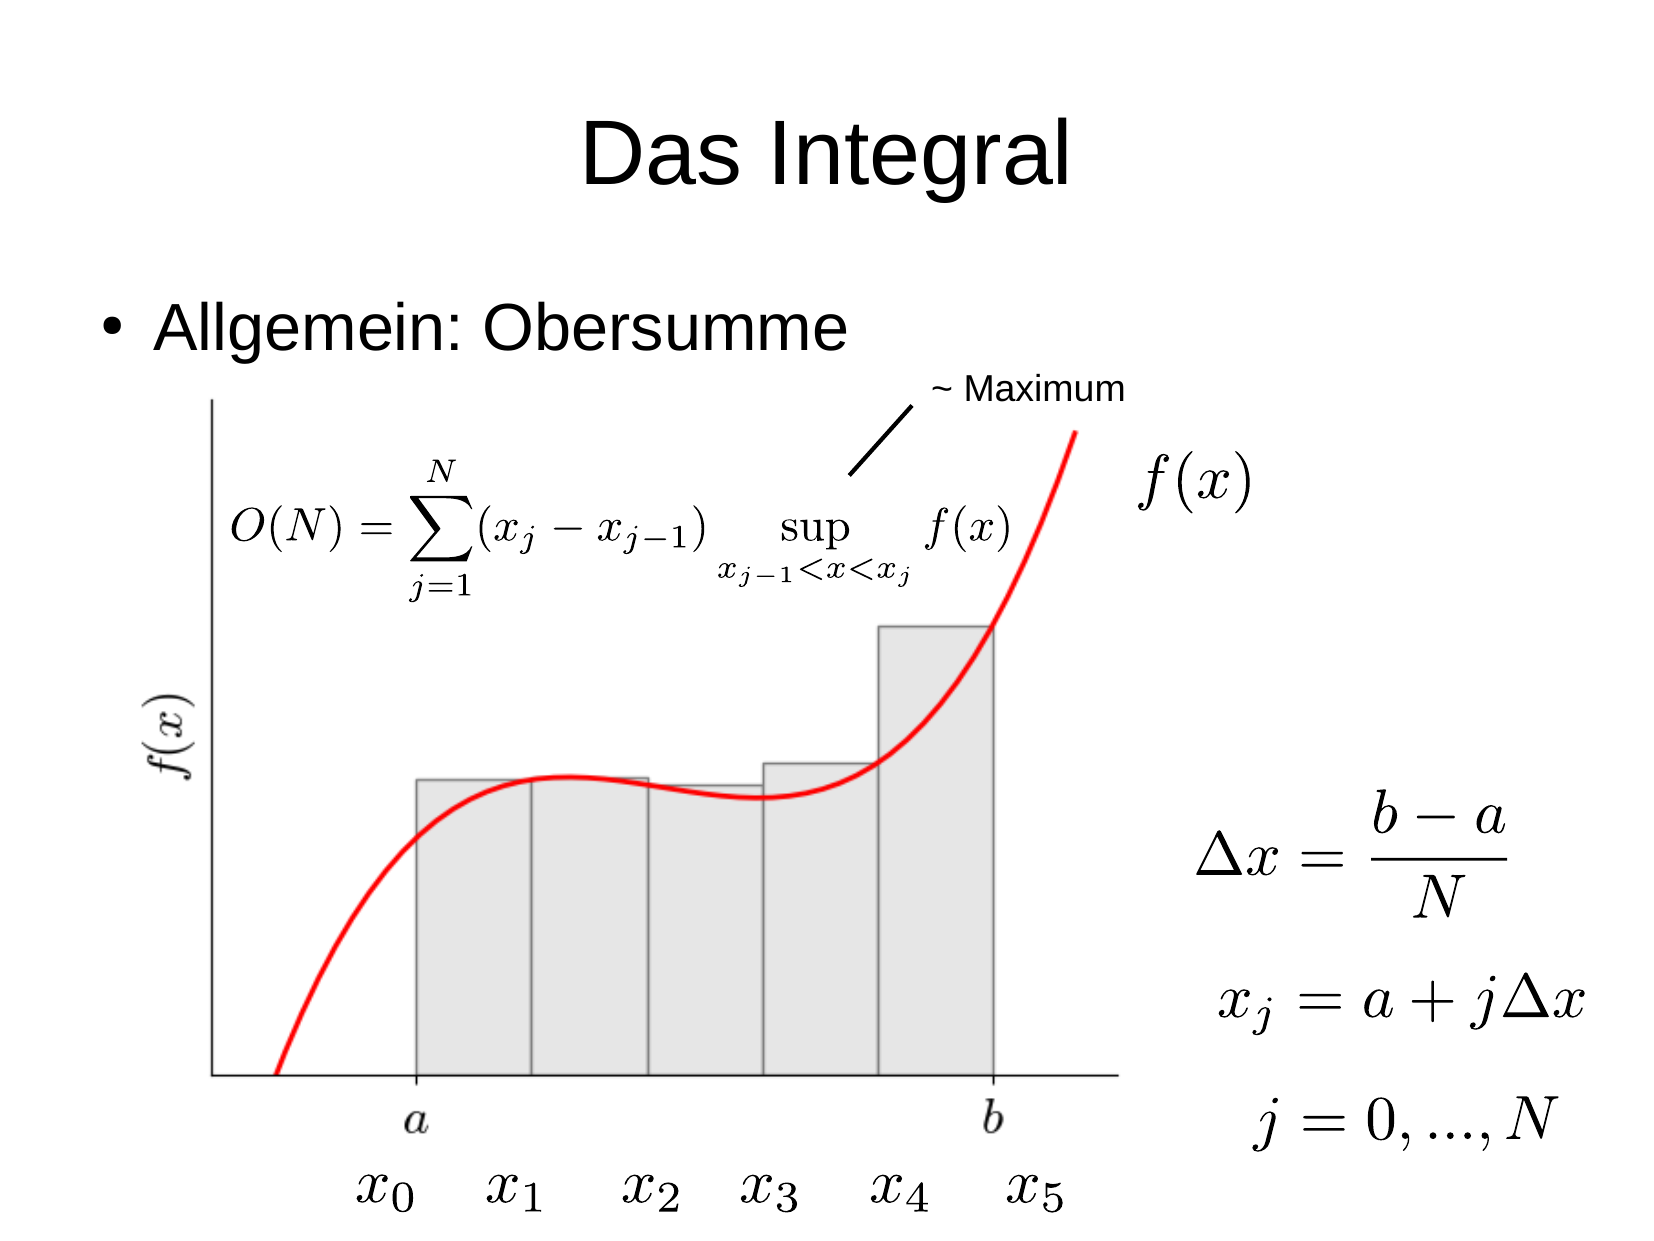

# Das Integral
Allgemein: Obersumme
~ Maximum